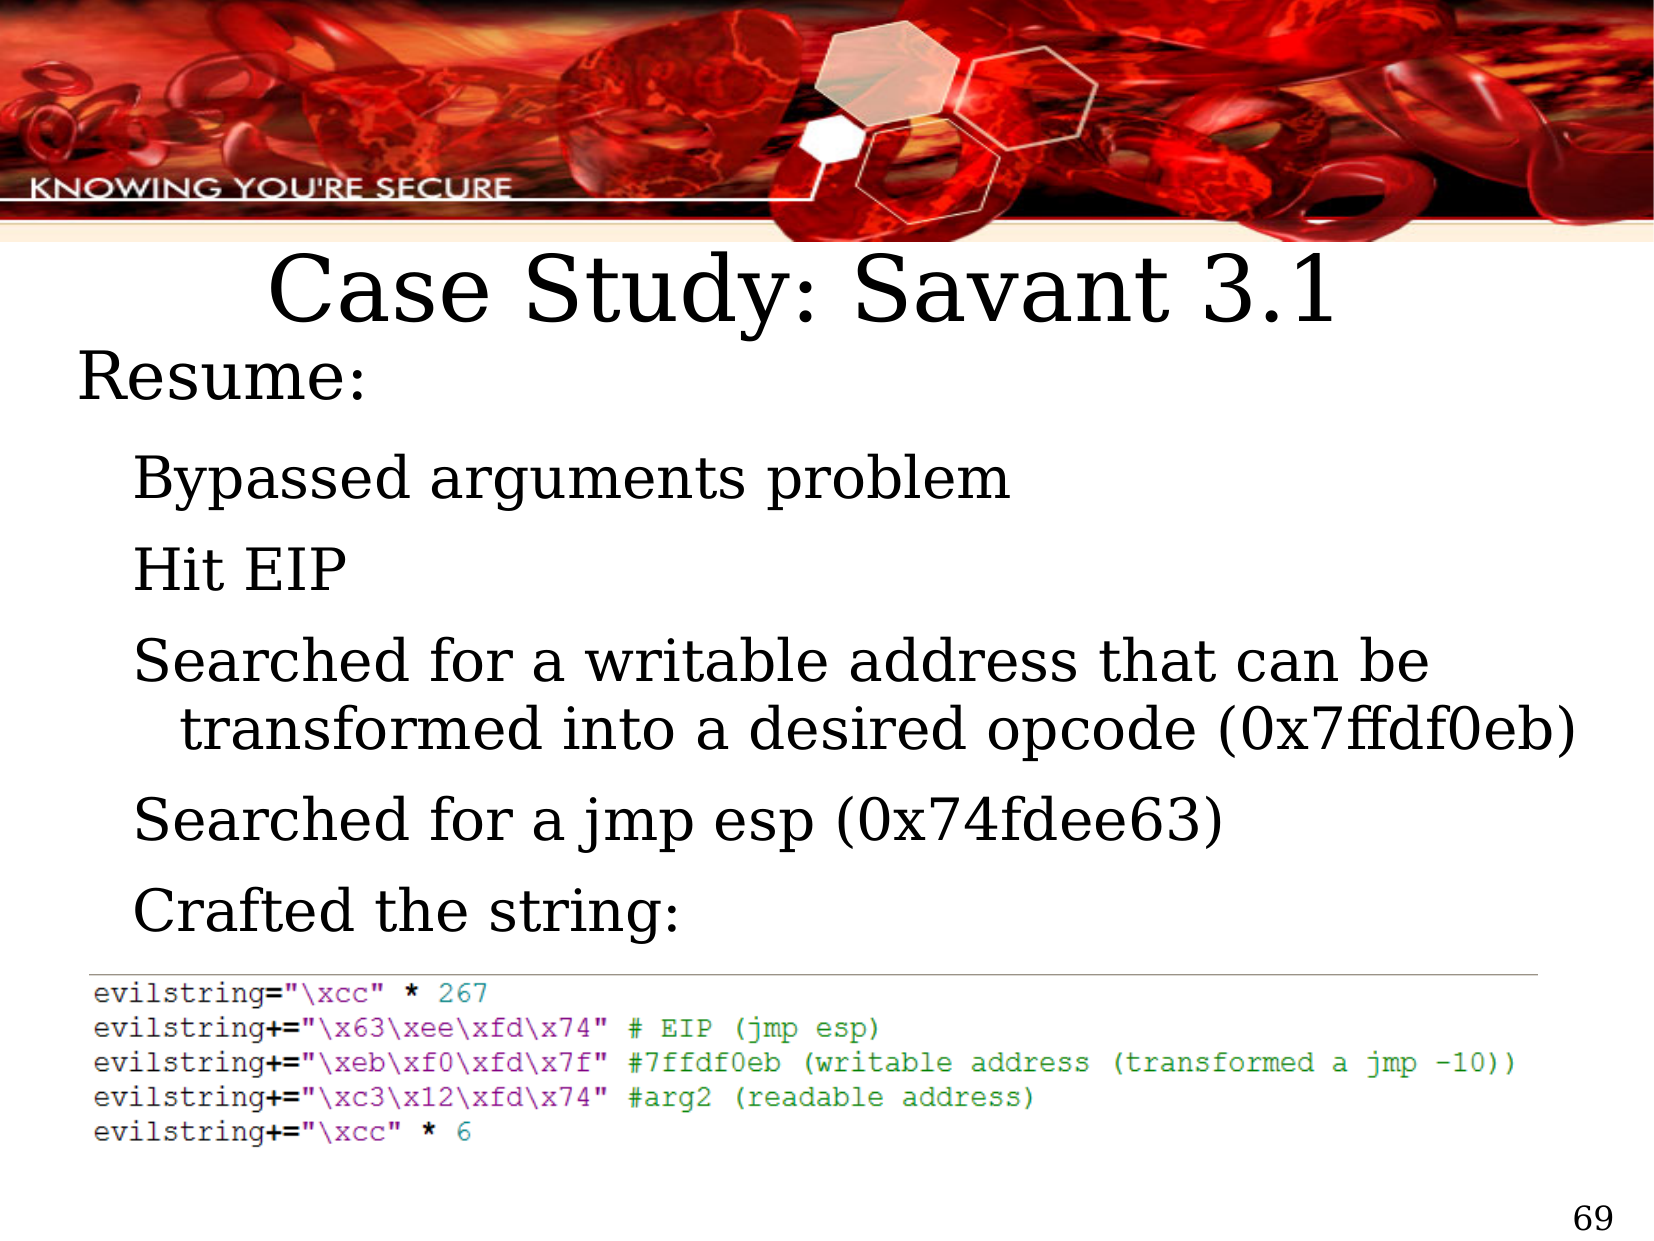

# Case Study: Savant 3.1
 Resume:
Bypassed arguments problem
Hit EIP
Searched for a writable address that can be transformed into a desired opcode (0x7ffdf0eb)
Searched for a jmp esp (0x74fdee63)
Crafted the string: